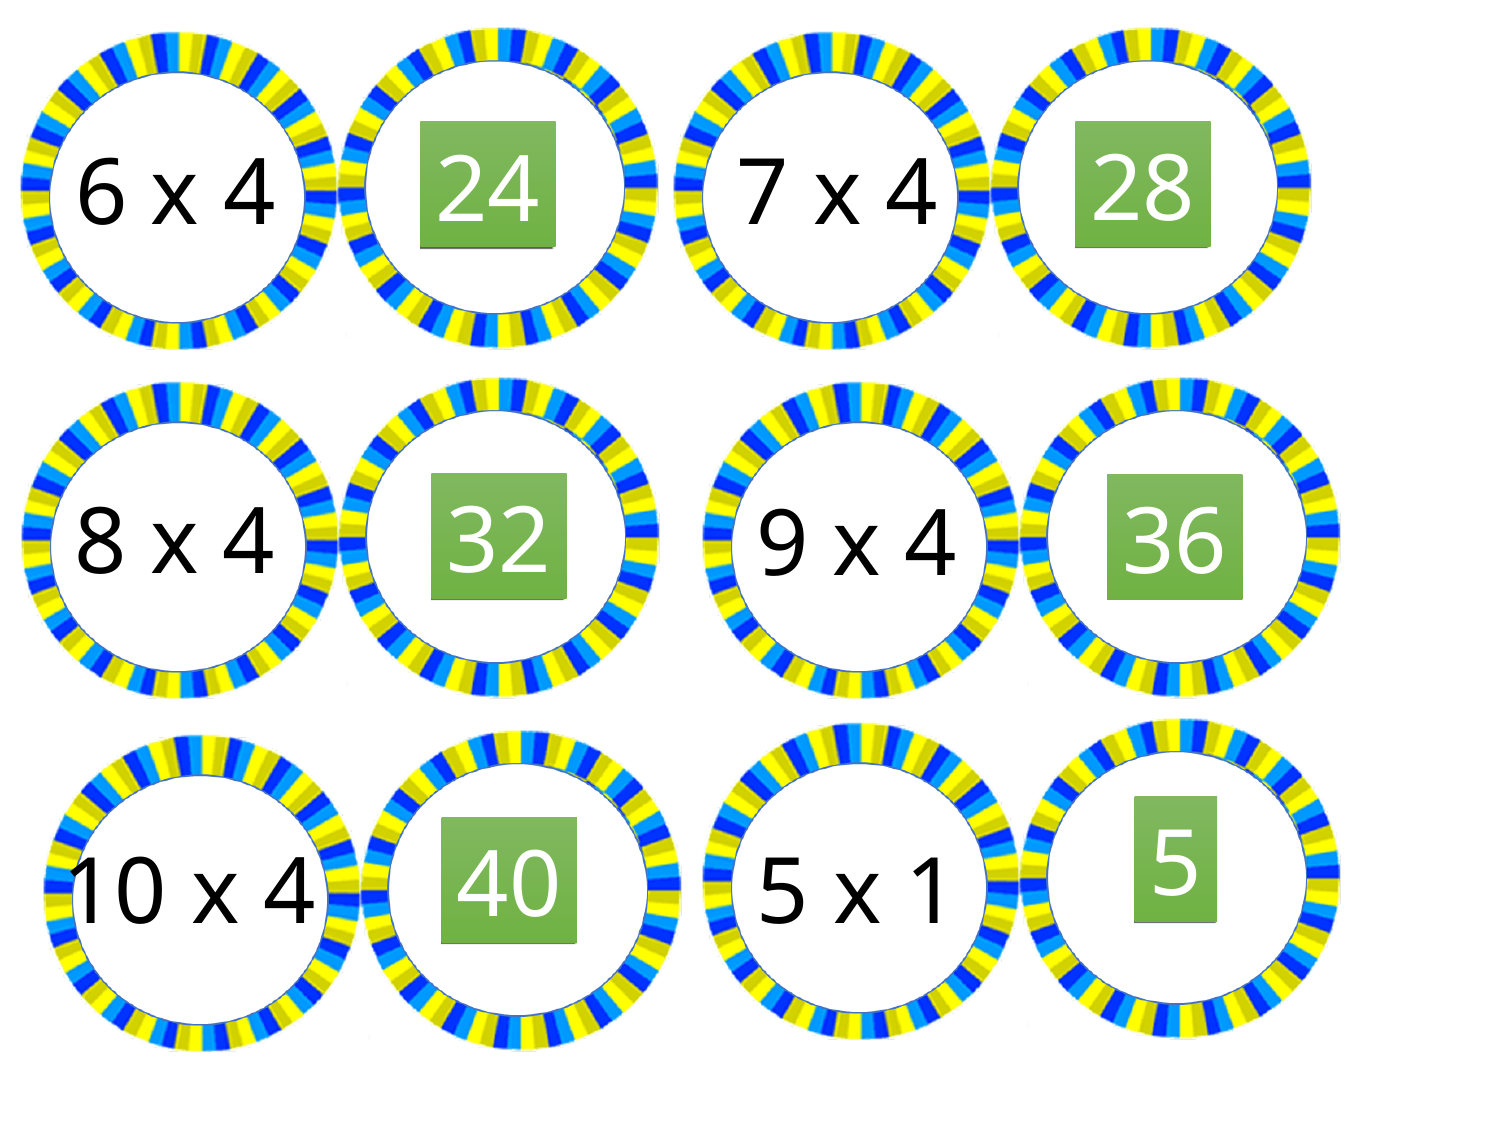

28
24
7 x 4
 6 x 4
32
8 x 4
36
9 x 4
5
40
10 x 4
 5 x 1